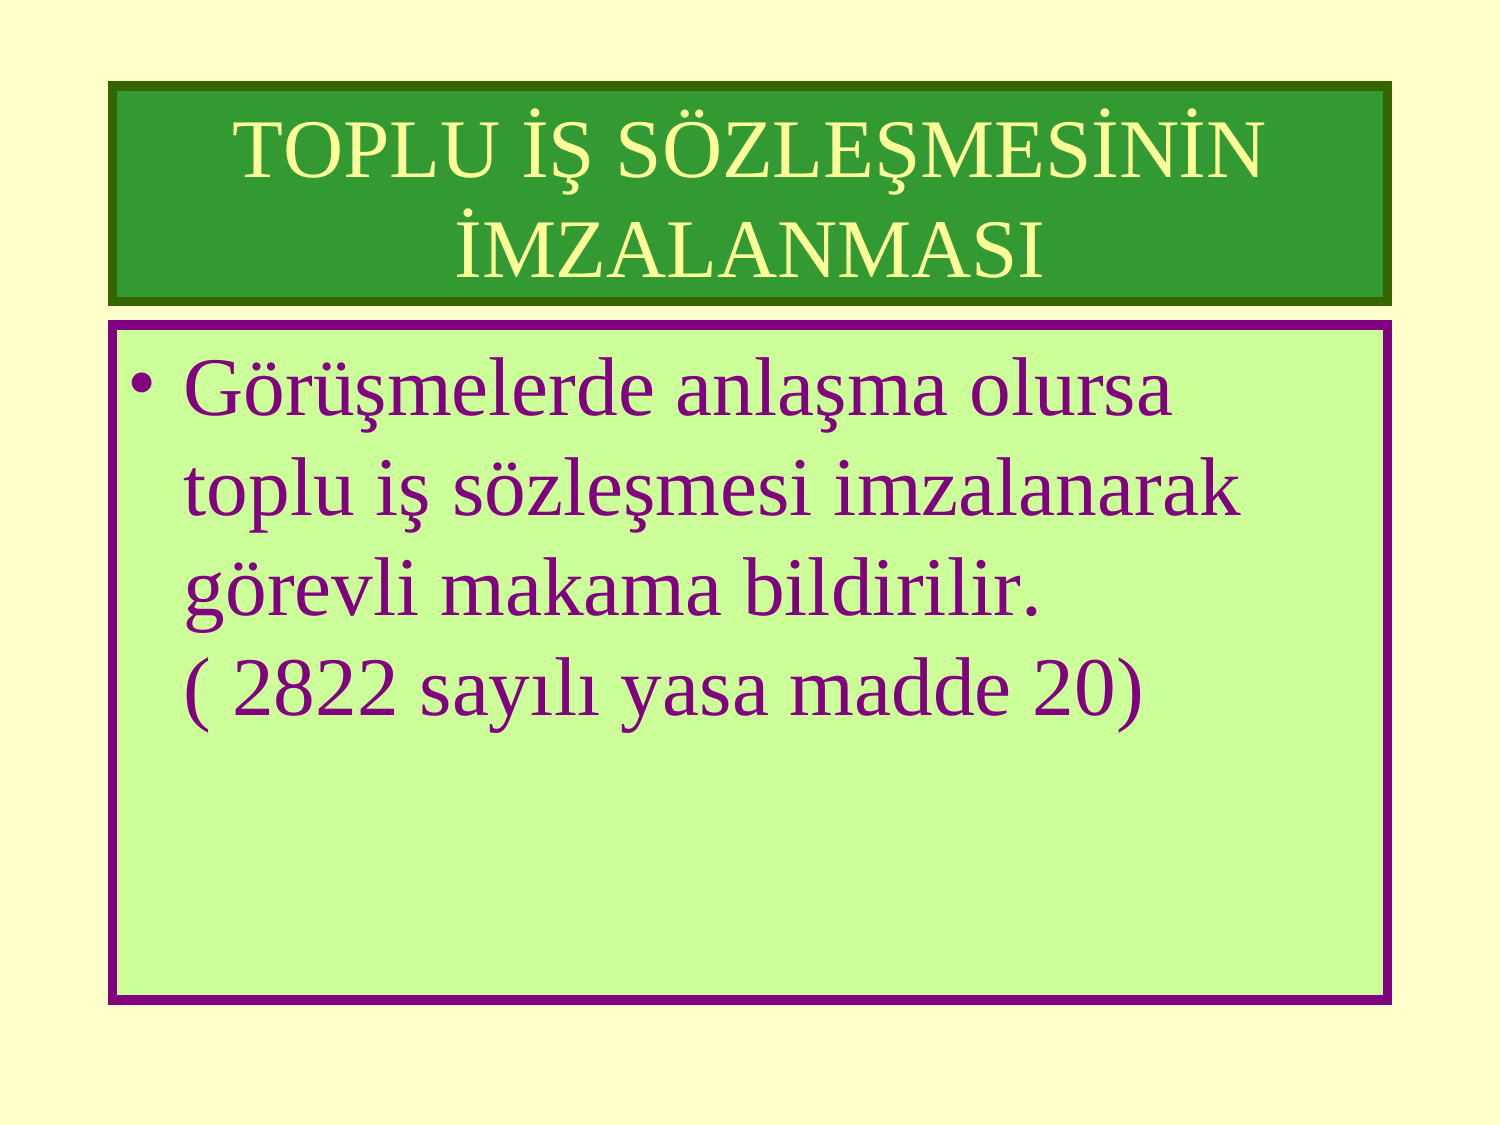

# TOPLU İŞ SÖZLEŞMESİNİN İMZALANMASI
Görüşmelerde anlaşma olursa toplu iş sözleşmesi imzalanarak görevli makama bildirilir. ( 2822 sayılı yasa madde 20)